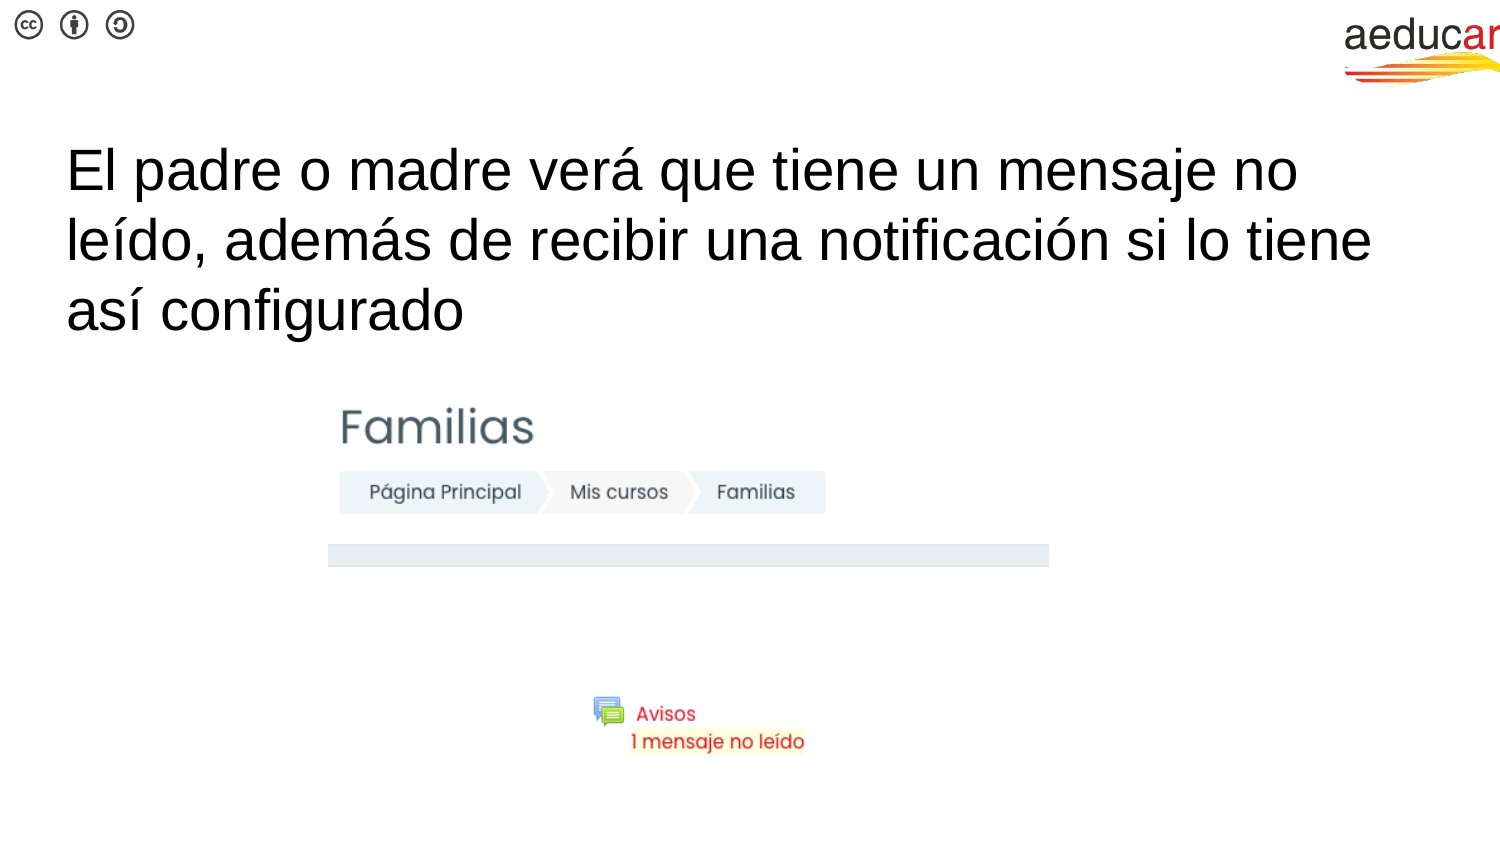

# El padre o madre verá que tiene un mensaje no leído, además de recibir una notificación si lo tiene así configurado